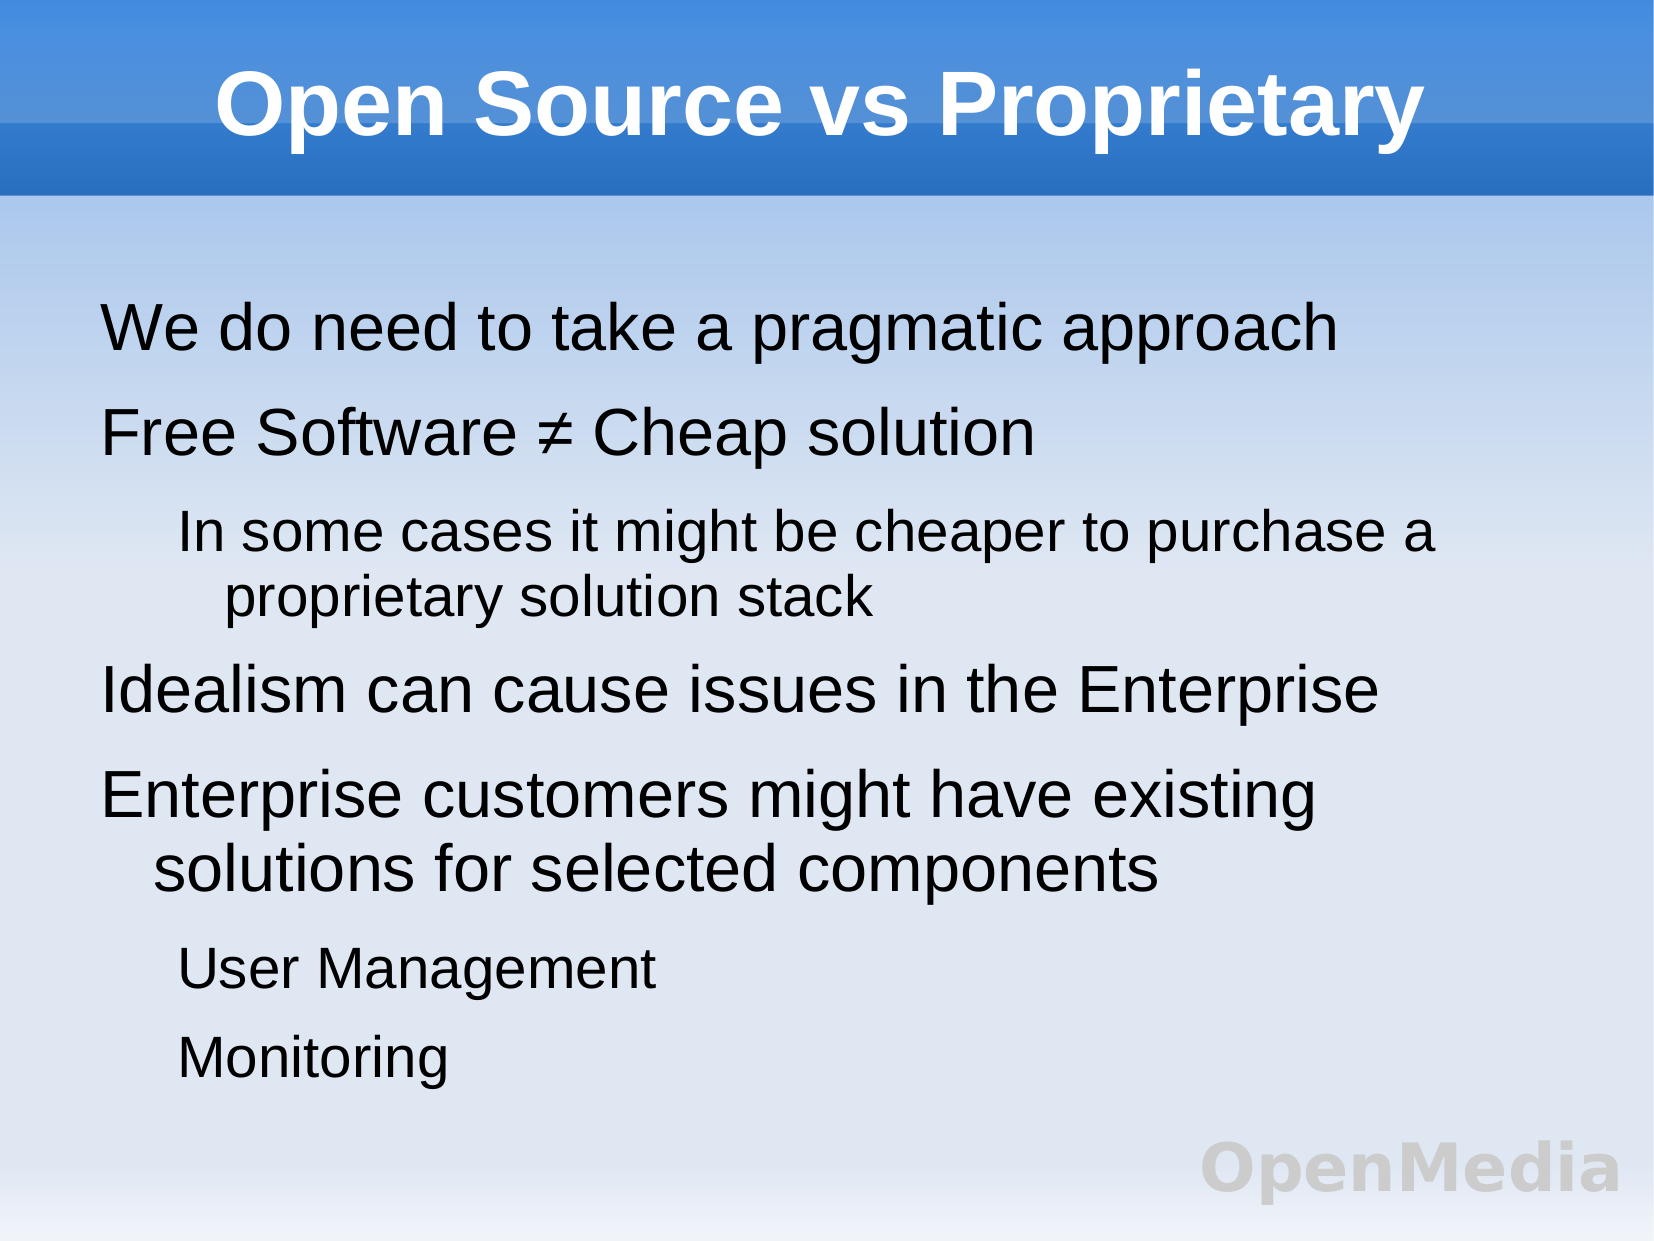

# Open Source vs Proprietary
We do need to take a pragmatic approach
Free Software ≠ Cheap solution
In some cases it might be cheaper to purchase a proprietary solution stack
Idealism can cause issues in the Enterprise
Enterprise customers might have existing solutions for selected components
User Management
Monitoring
5